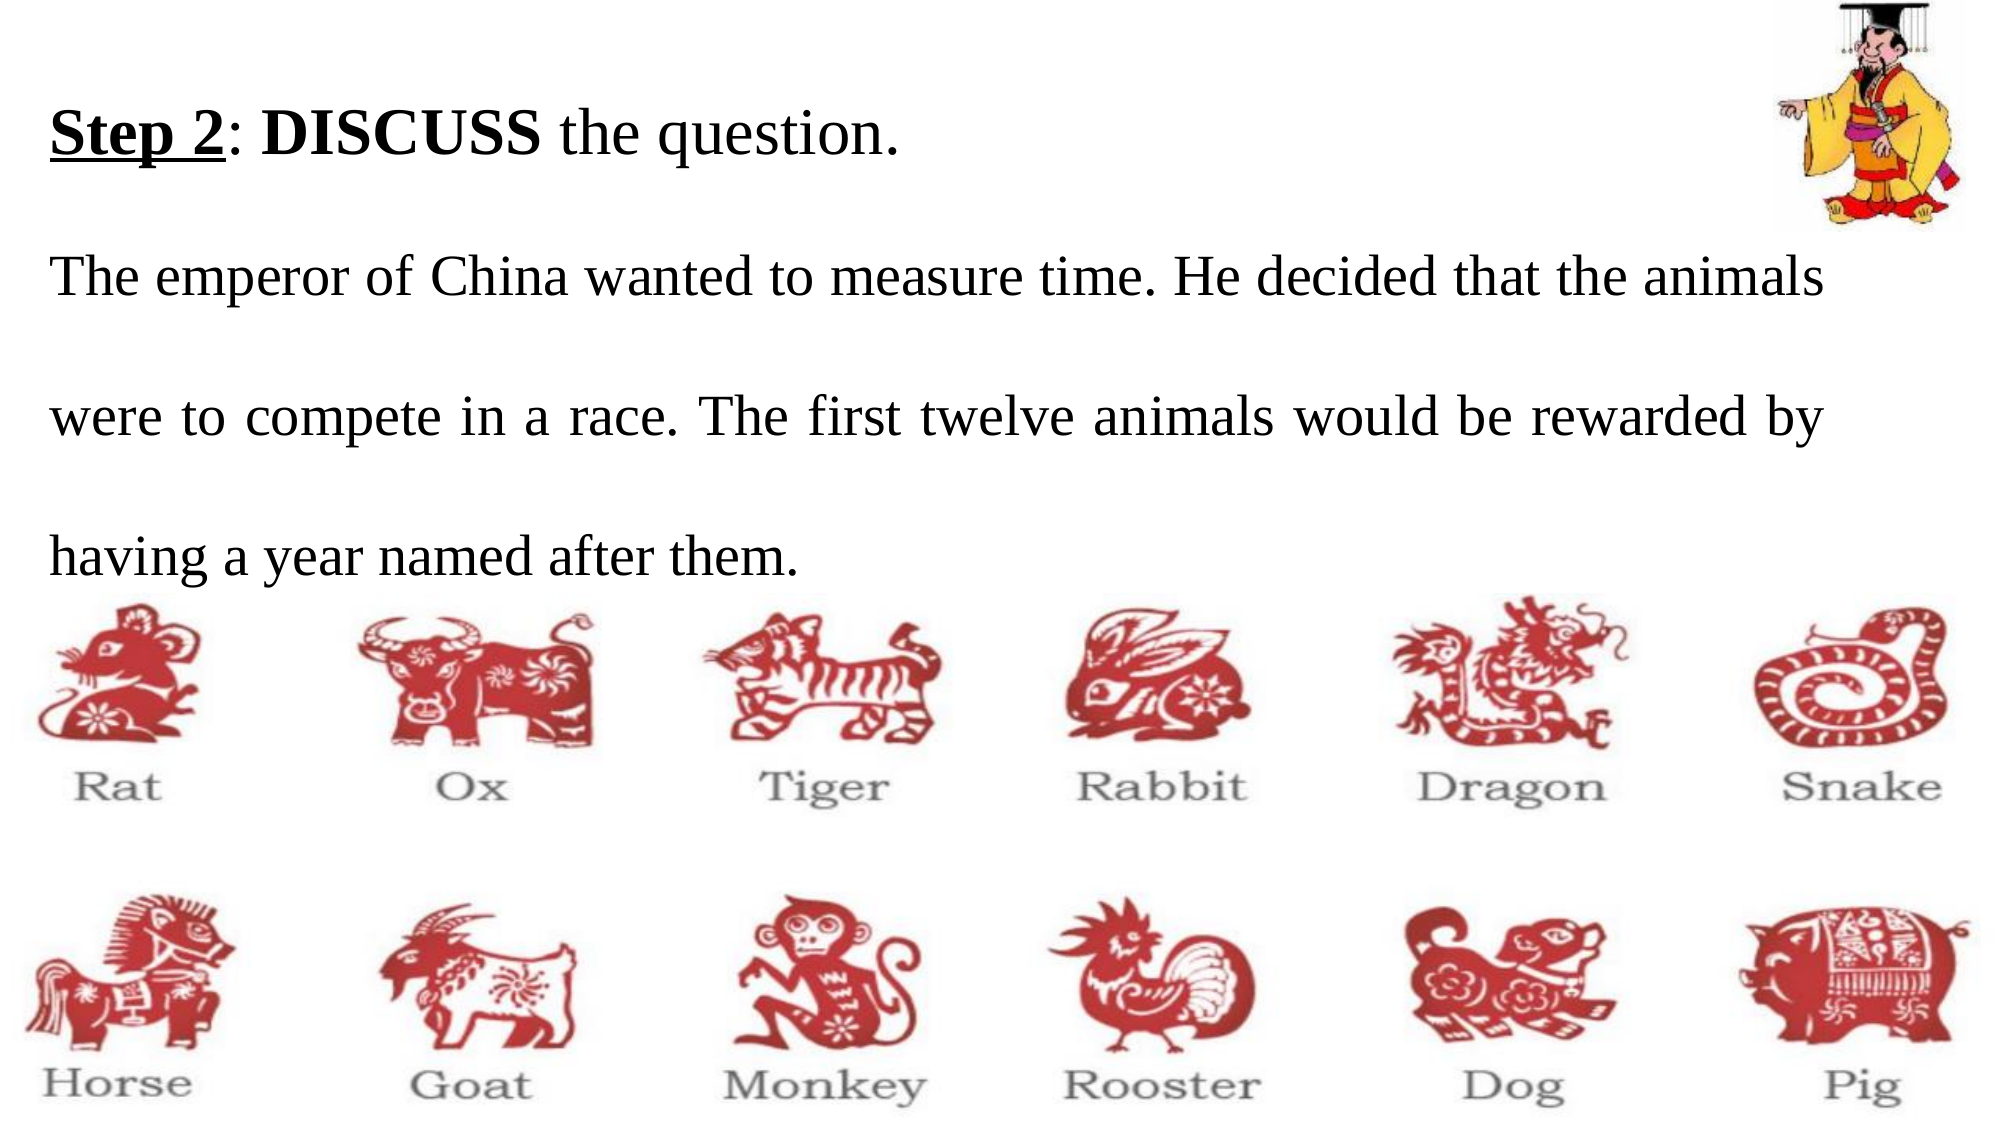

Step 2: DISCUSS the question.
The emperor of China wanted to measure time. He decided that the animals were to compete in a race. The first twelve animals would be rewarded by having a year named after them.